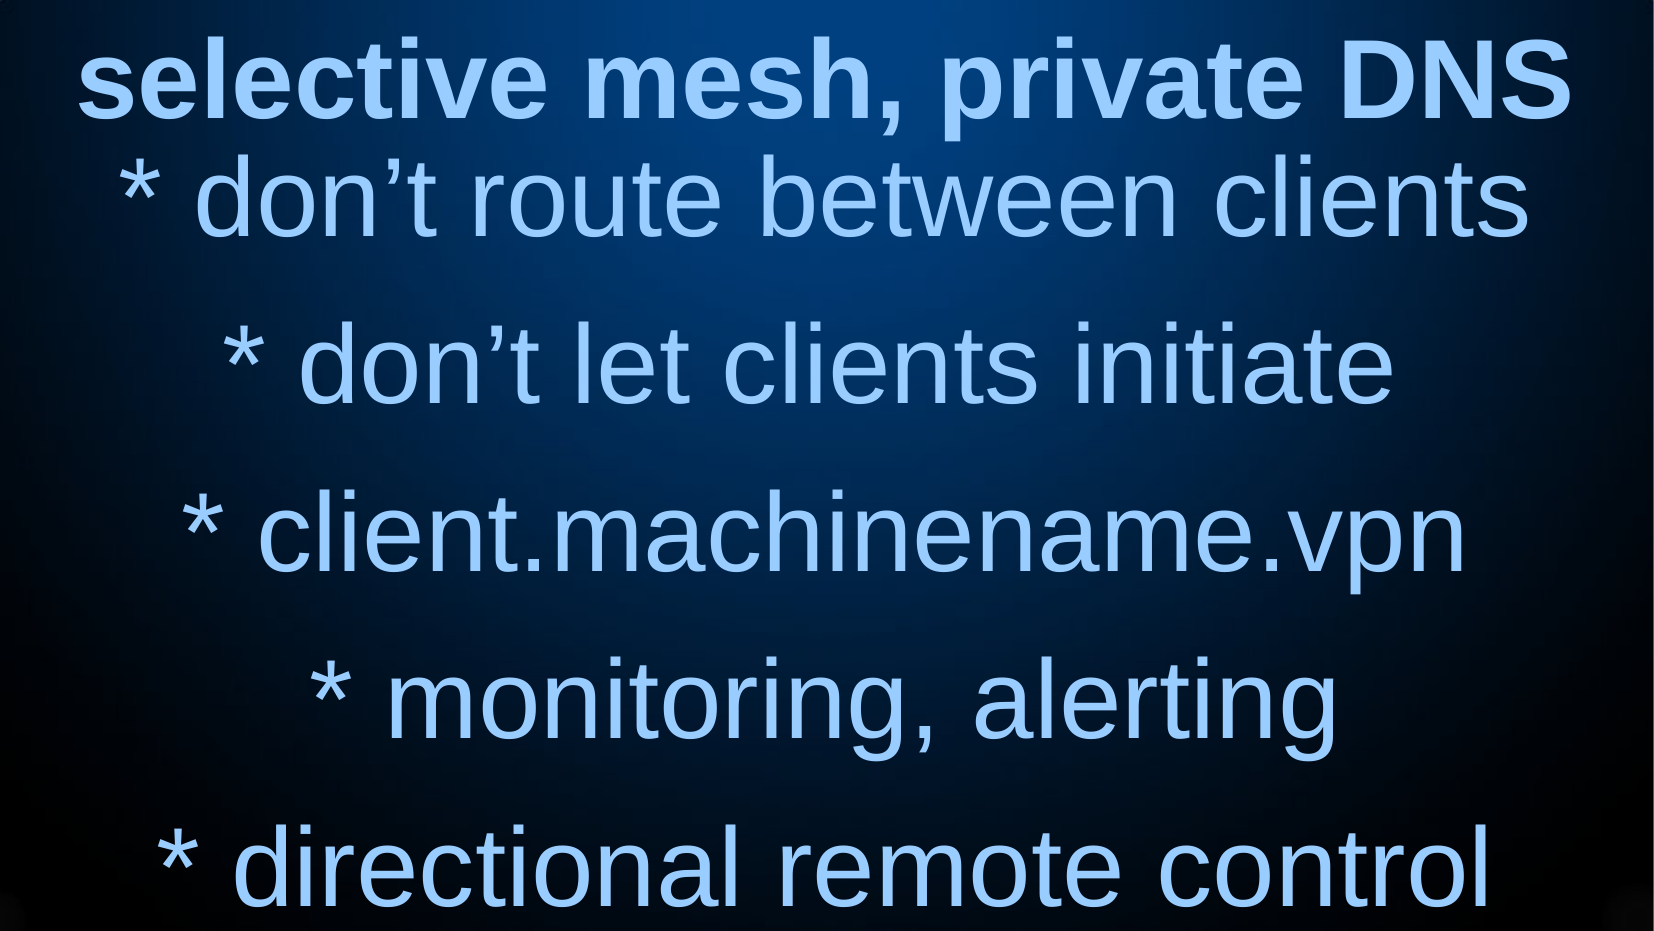

# selective mesh, private DNS
* don’t route between clients
* don’t let clients initiate
* client.machinename.vpn
* monitoring, alerting
* directional remote control